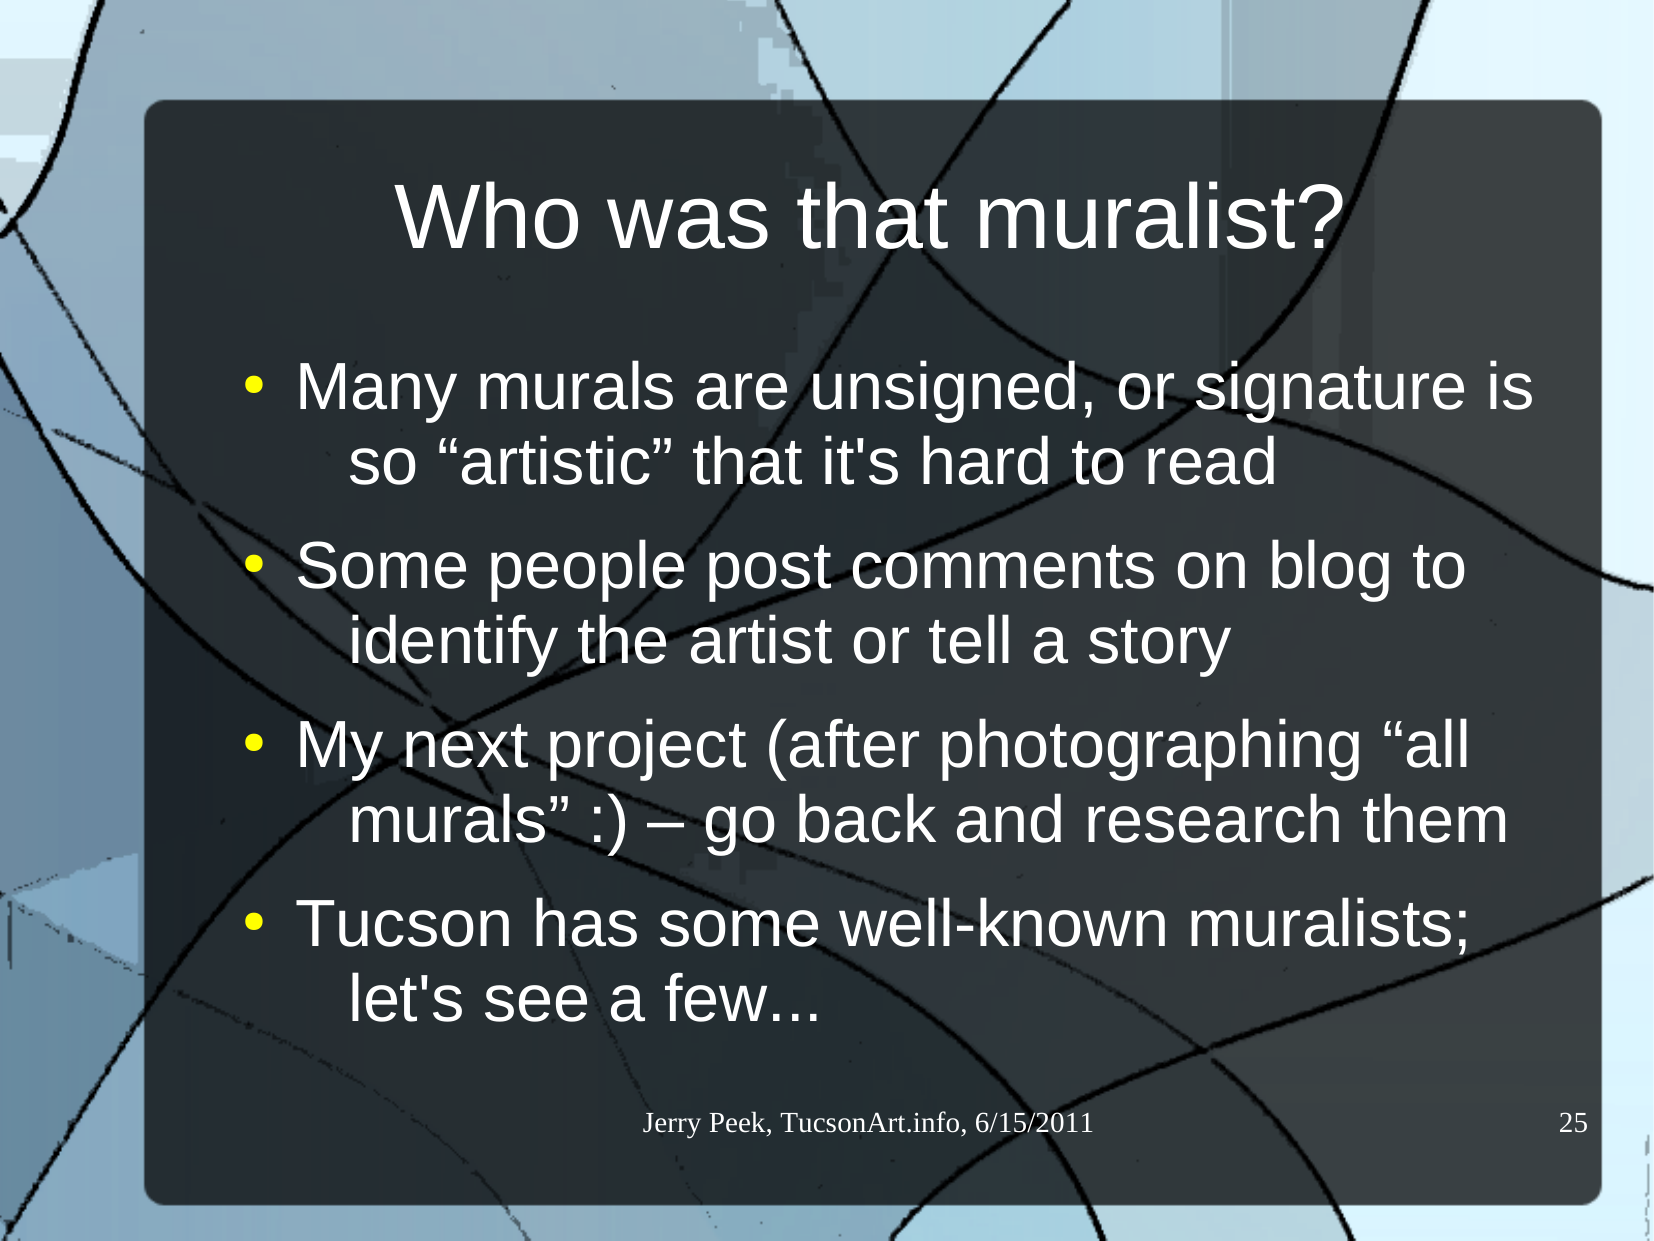

# Who was that muralist?
Many murals are unsigned, or signature is so “artistic” that it's hard to read
Some people post comments on blog to identify the artist or tell a story
My next project (after photographing “all murals” :) – go back and research them
Tucson has some well-known muralists; let's see a few...
Jerry Peek, TucsonArt.info, 6/15/2011
25